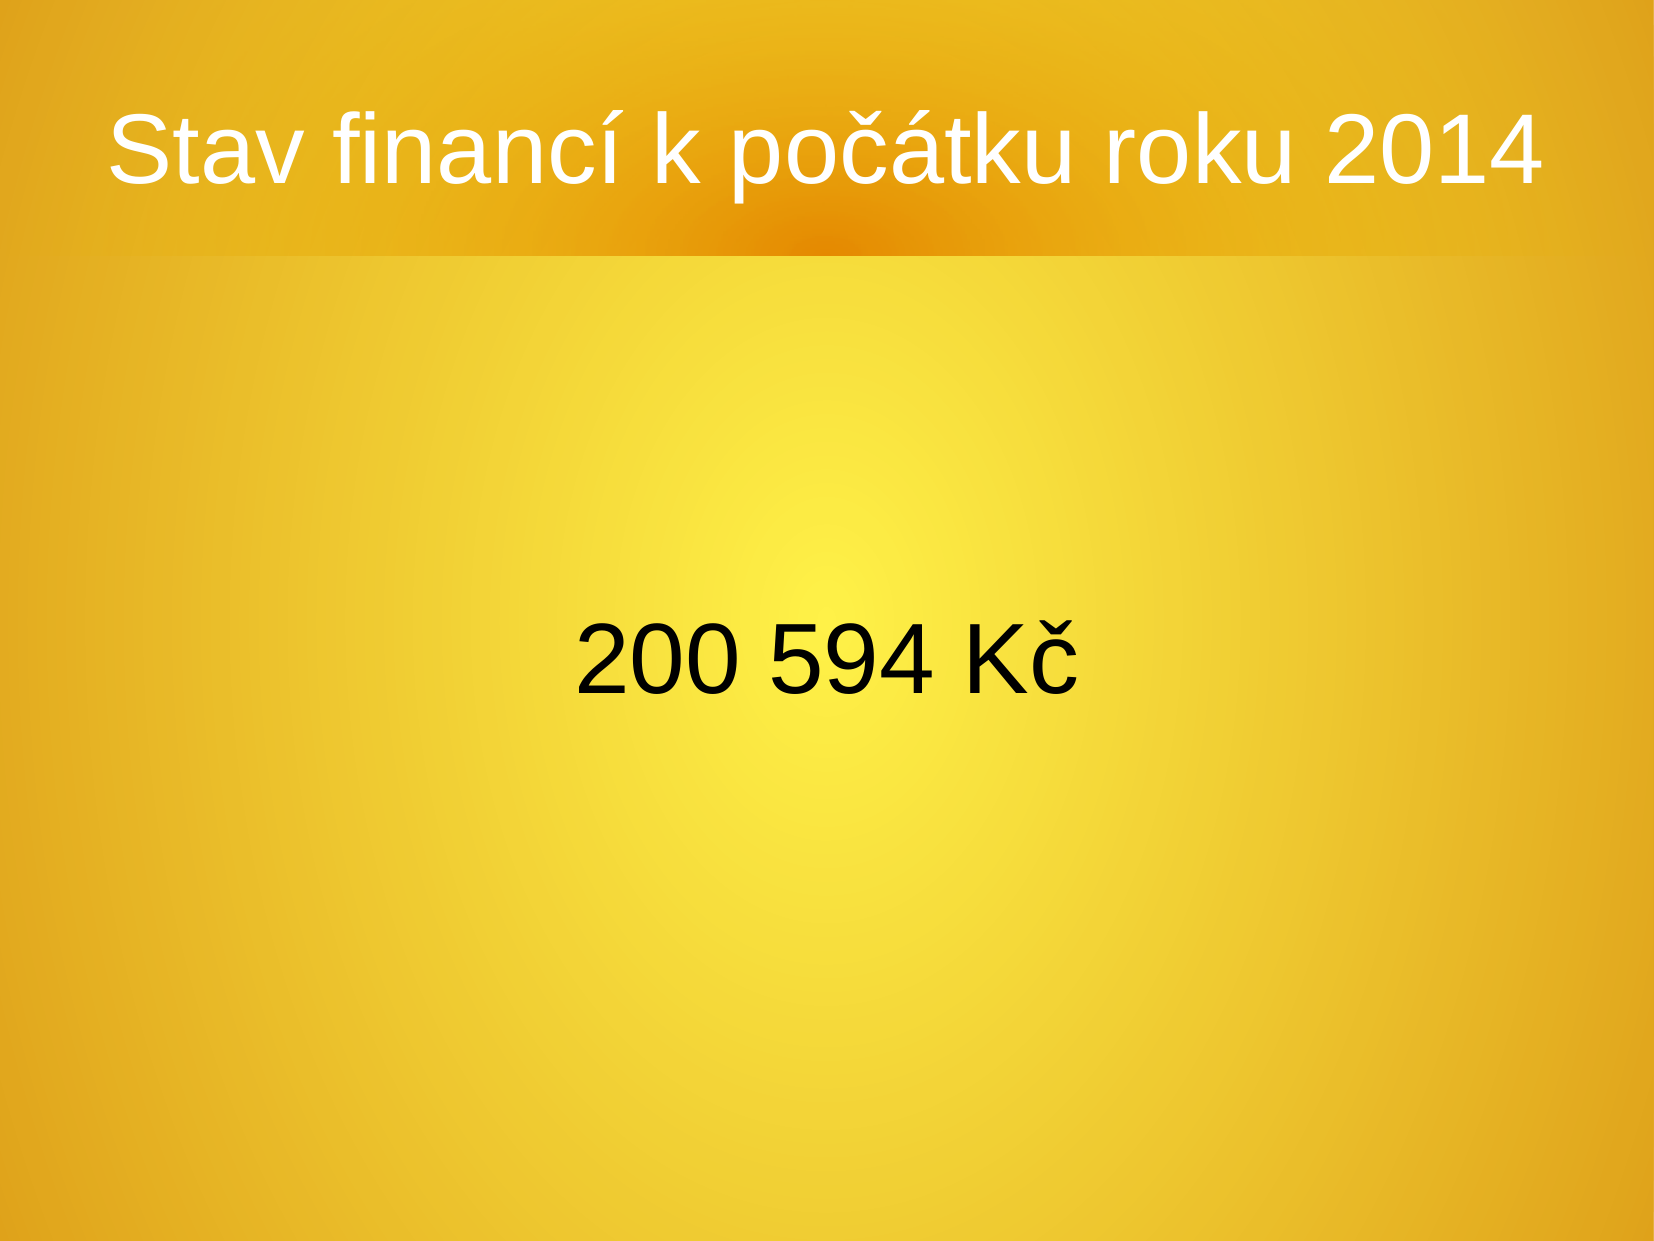

# Stav financí k počátku roku 2014
200 594 Kč